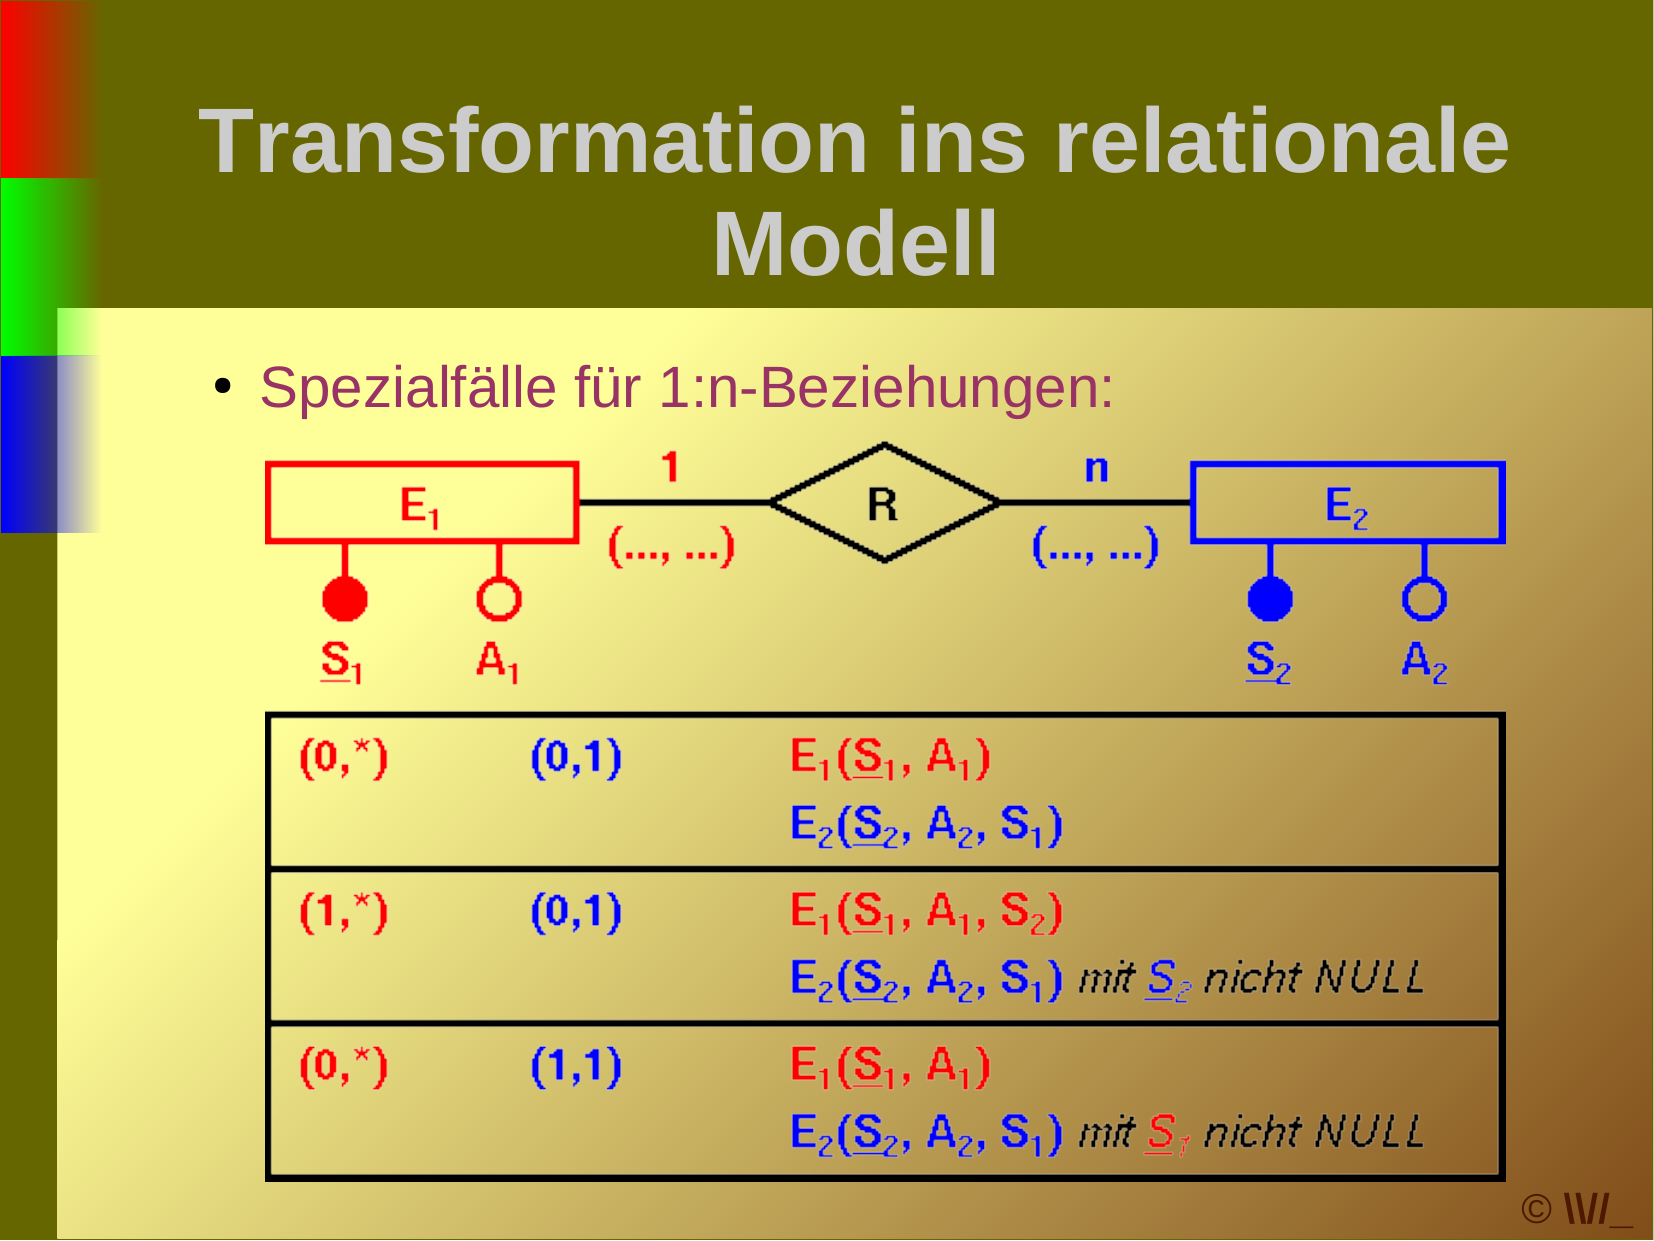

# Transformation ins relationale Modell
Spezialfälle für 1:n-Beziehungen: